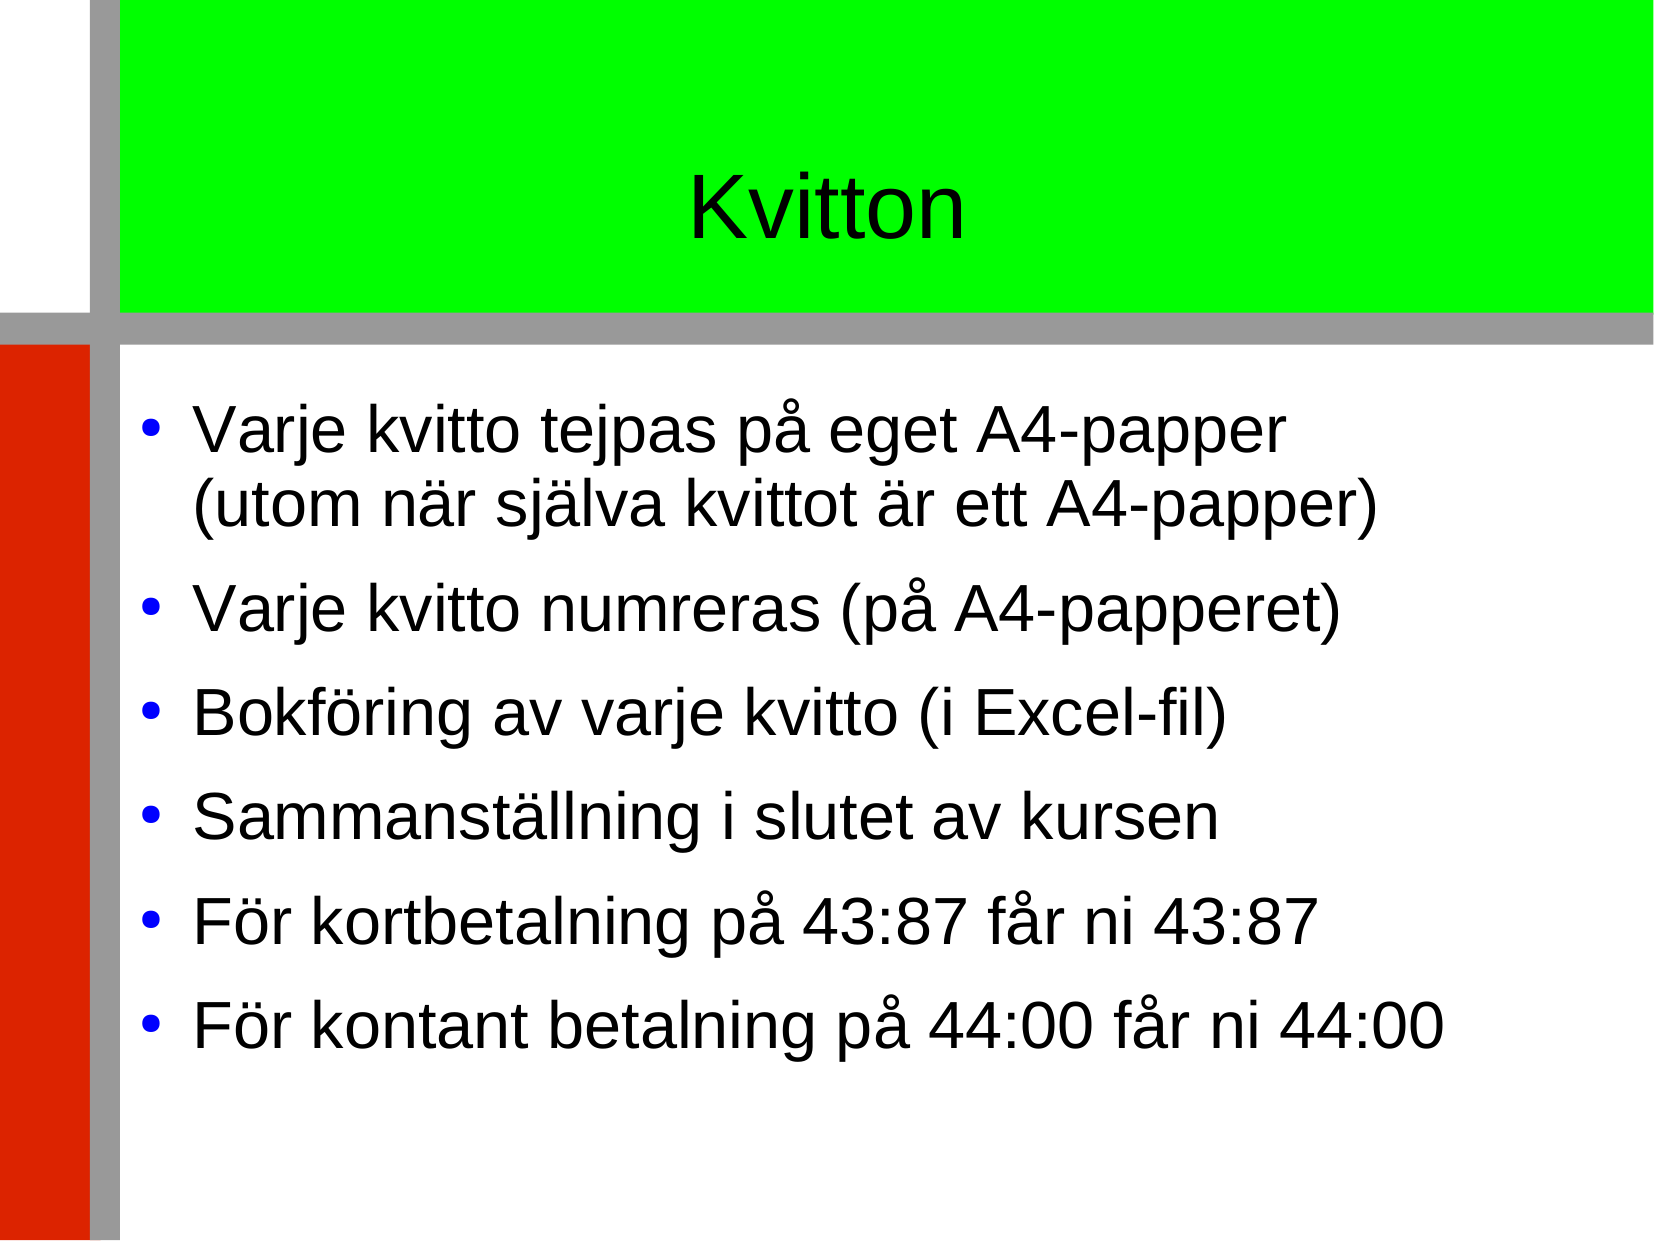

# Kvitton
Varje kvitto tejpas på eget A4-papper
(utom när själva kvittot är ett A4-papper)
Varje kvitto numreras (på A4-papperet)
Bokföring av varje kvitto (i Excel-fil)
Sammanställning i slutet av kursen
För kortbetalning på 43:87 får ni 43:87
För kontant betalning på 44:00 får ni 44:00